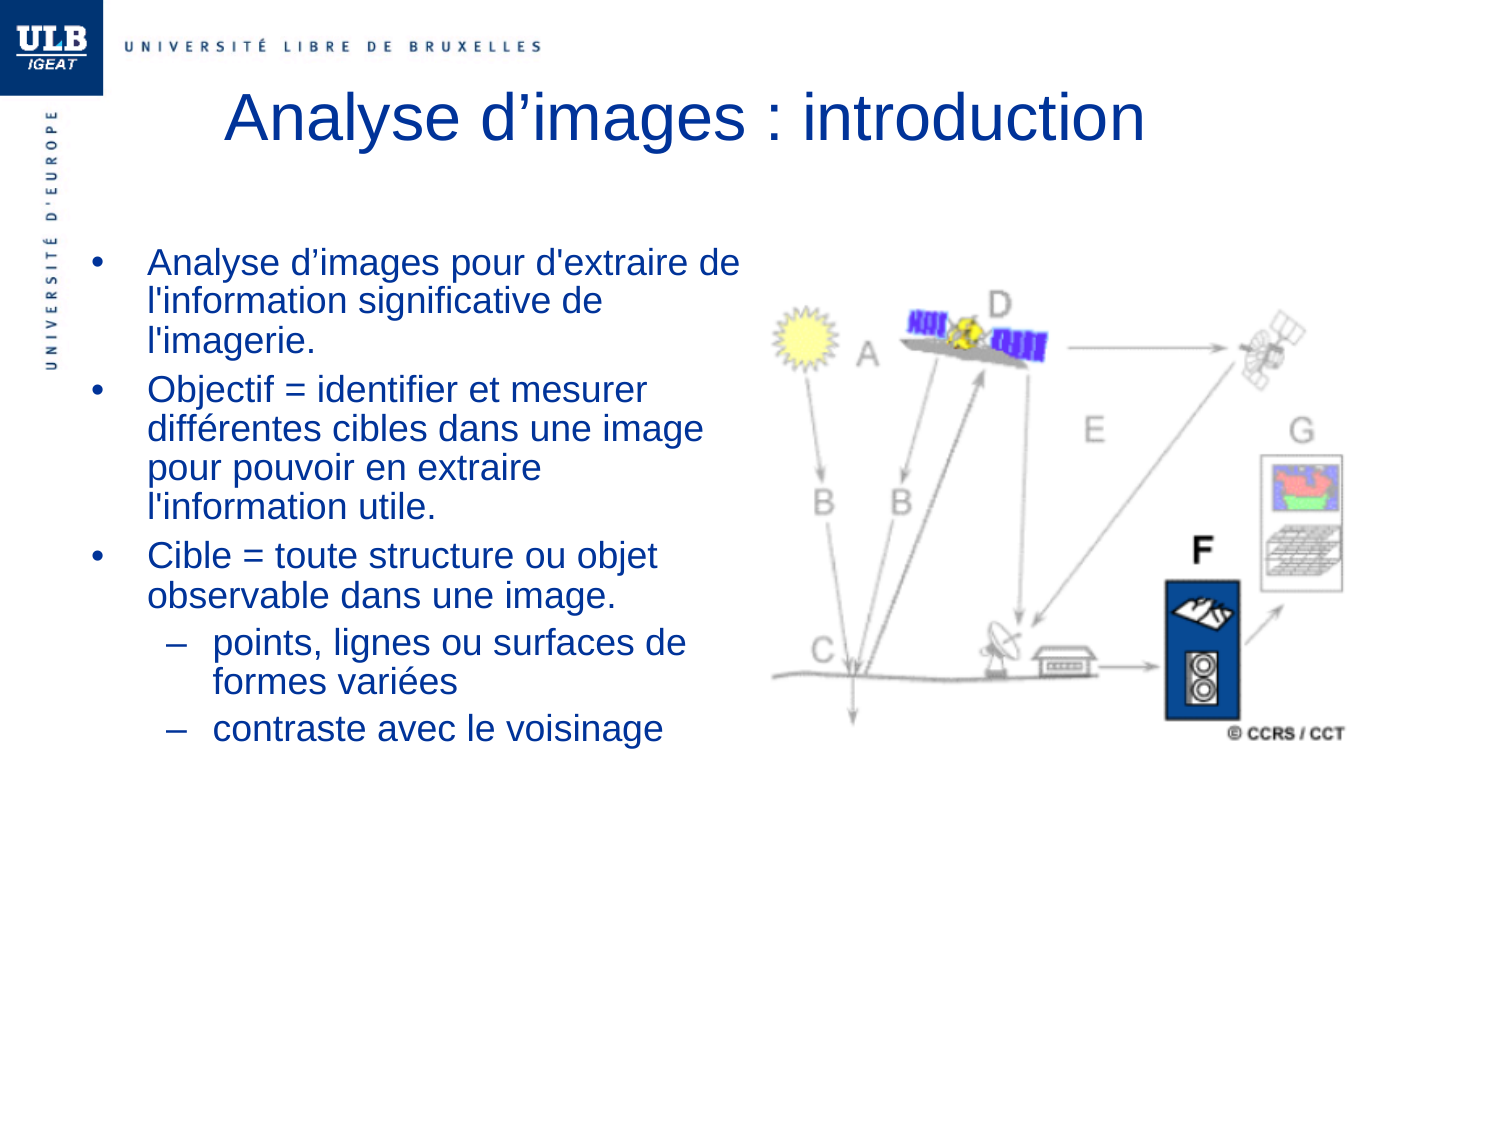

# Analyse d’images : introduction
Analyse d’images pour d'extraire de l'information significative de l'imagerie.
Objectif = identifier et mesurer différentes cibles dans une image pour pouvoir en extraire l'information utile.
Cible = toute structure ou objet observable dans une image.
points, lignes ou surfaces de formes variées
contraste avec le voisinage